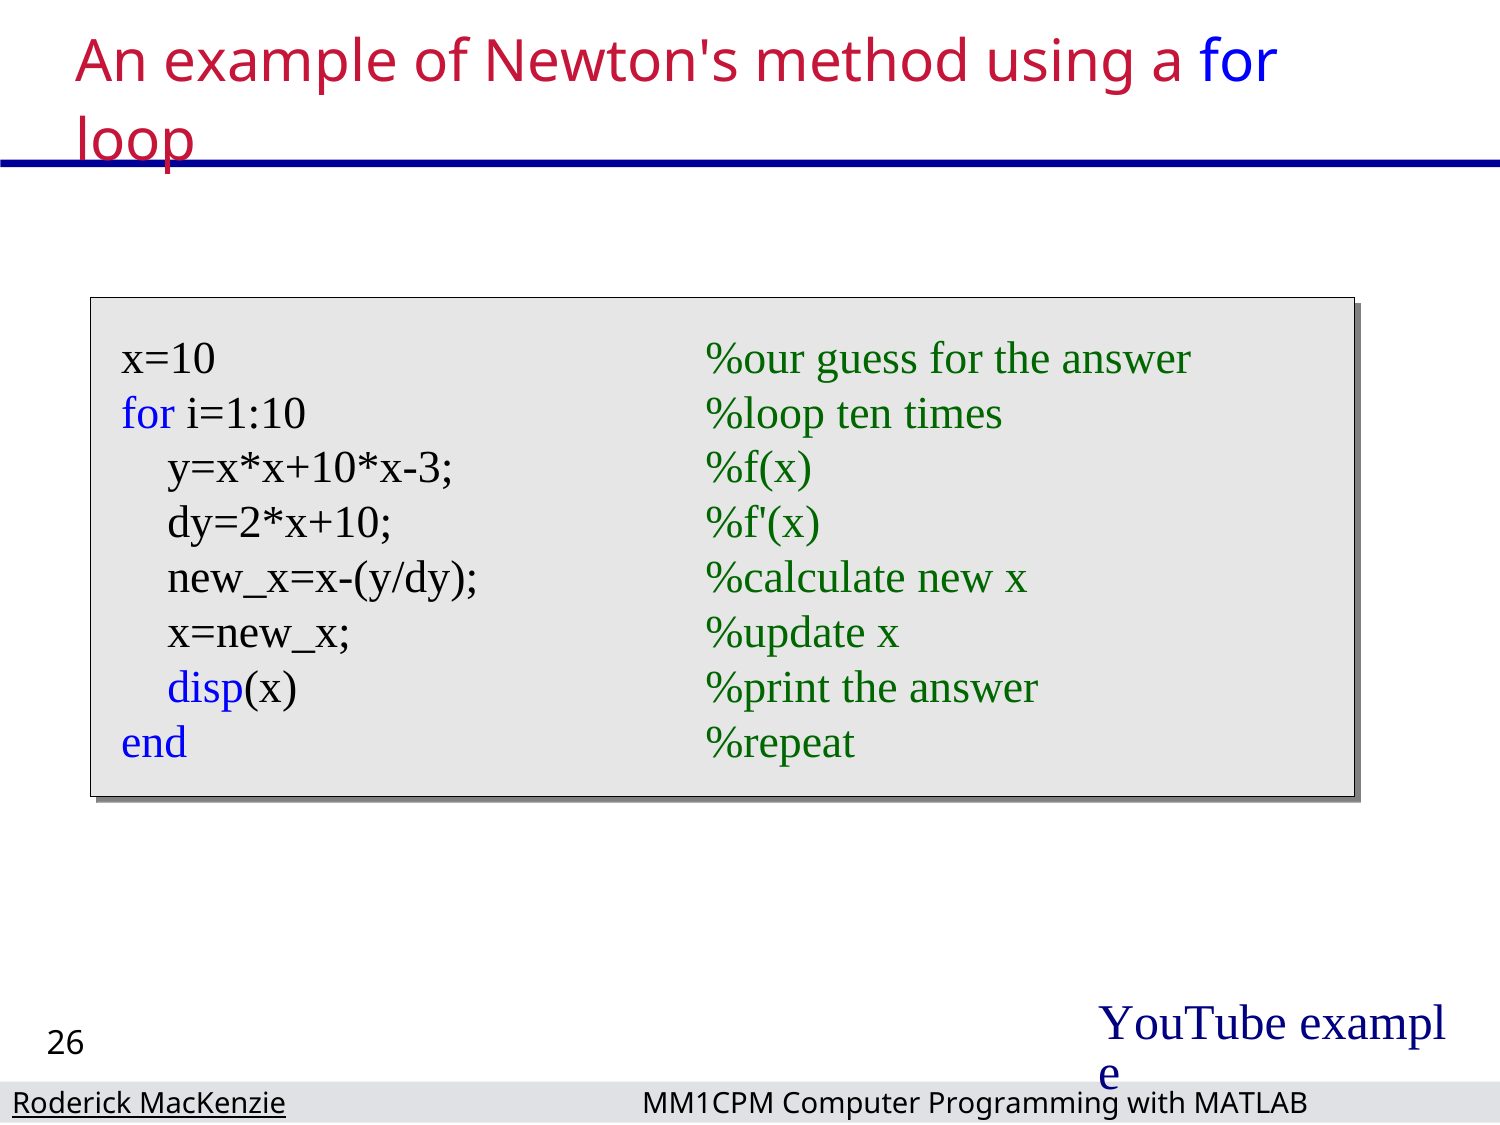

# An example of Newton's method using a for loop
x=10				%our guess for the answer
for i=1:10			%loop ten times
 y=x*x+10*x-3;		%f(x)
 dy=2*x+10;			%f'(x)
 new_x=x-(y/dy);		%calculate new x
 x=new_x;			%update x
 disp(x)			%print the answer
end				%repeat
YouTube example